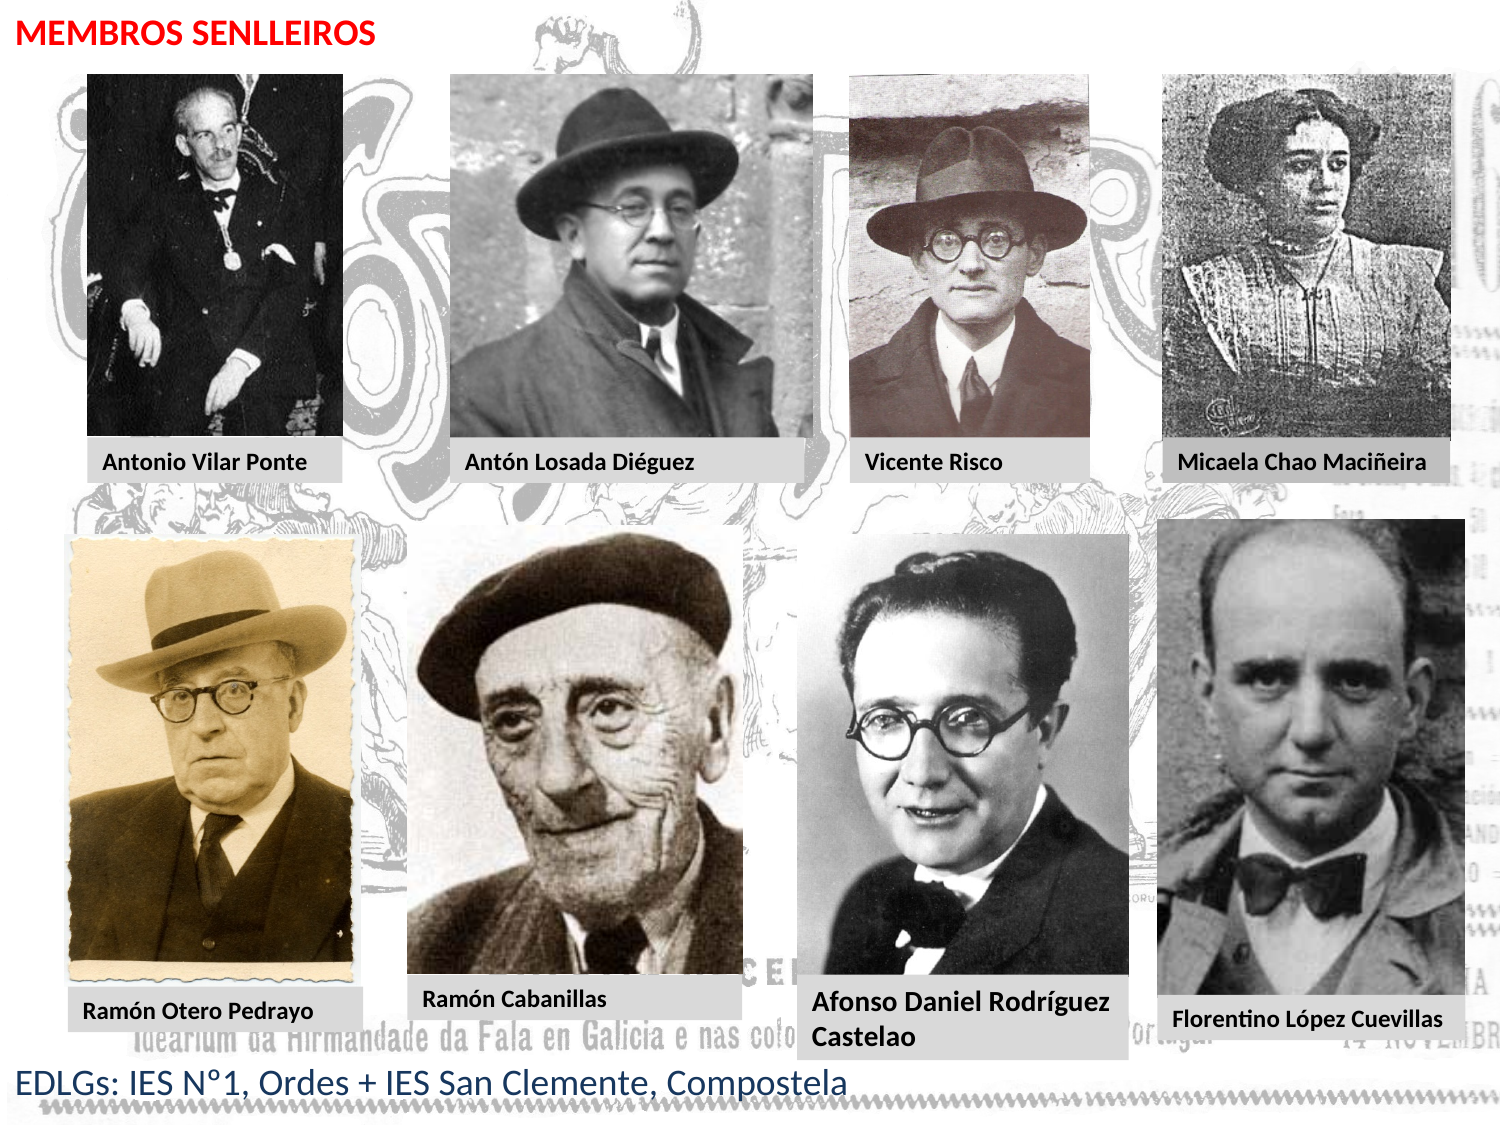

MEMBROS SENLLEIROS
Antonio Vilar Ponte
Antón Losada Diéguez
Vicente Risco
Micaela Chao Maciñeira
Ramón Cabanillas
Afonso Daniel Rodríguez Castelao
Ramón Otero Pedrayo
Florentino López Cuevillas
EDLGs: IES Nº1, Ordes + IES San Clemente, Compostela